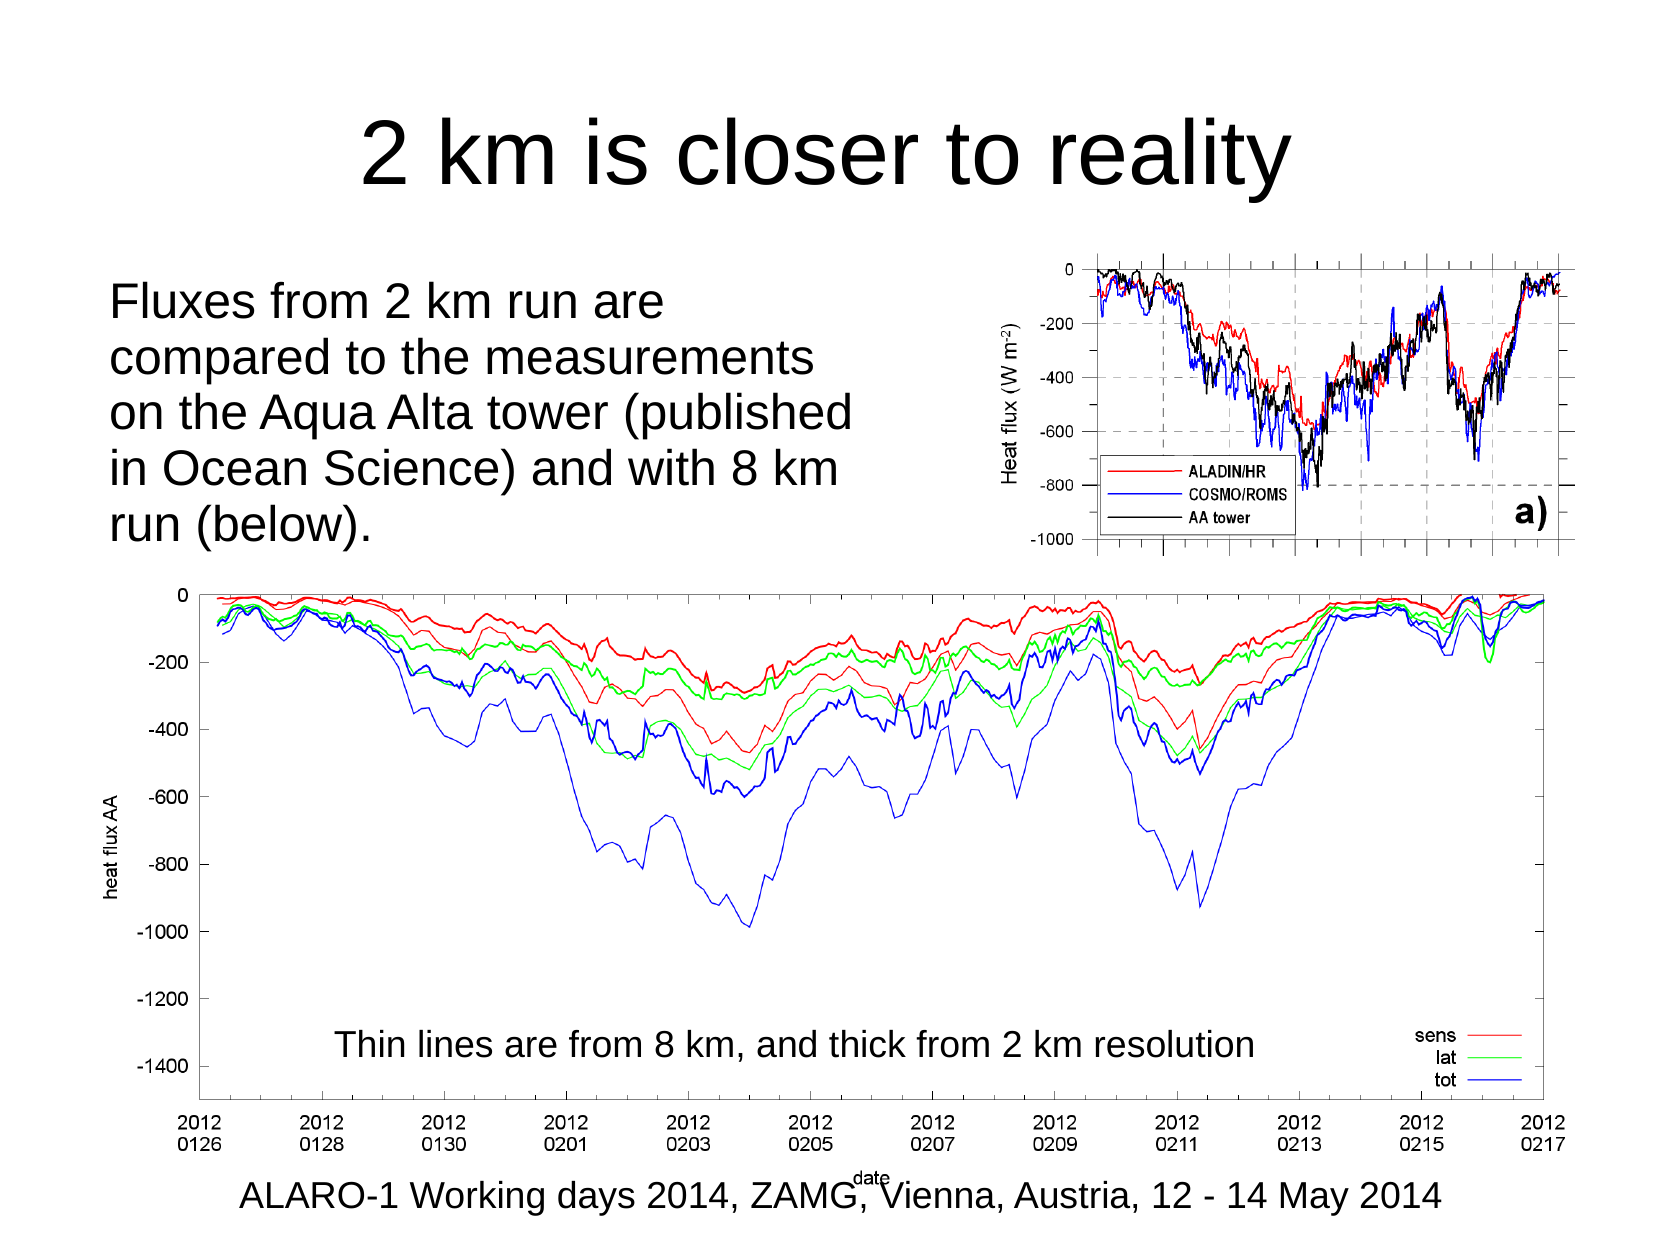

# 2 km is closer to reality
Fluxes from 2 km run are compared to the measurements on the Aqua Alta tower (published in Ocean Science) and with 8 km run (below).
Thin lines are from 8 km, and thick from 2 km resolution
ALARO-1 Working days 2014, ZAMG, Vienna, Austria, 12 - 14 May 2014